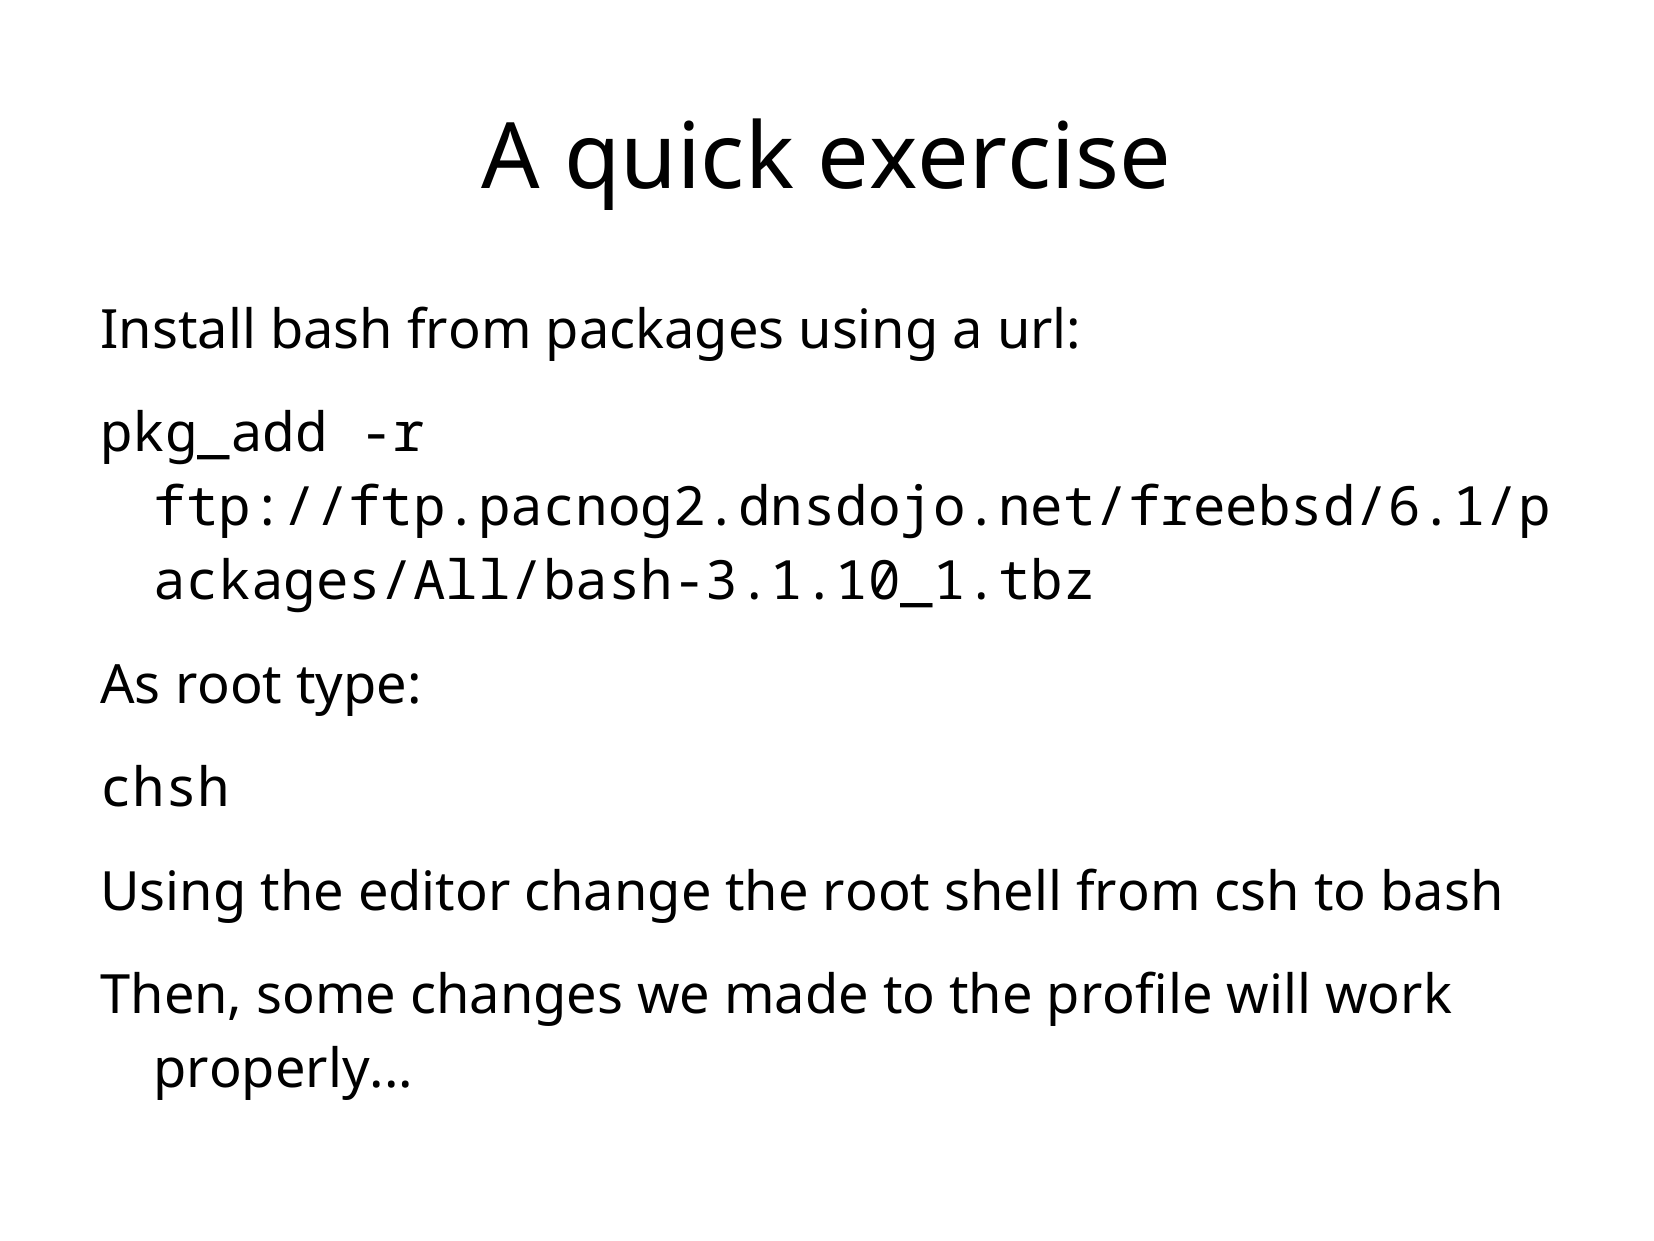

# A quick exercise
Install bash from packages using a url:
pkg_add -r ftp://ftp.pacnog2.dnsdojo.net/freebsd/6.1/packages/All/bash-3.1.10_1.tbz
As root type:
chsh
Using the editor change the root shell from csh to bash
Then, some changes we made to the profile will work properly...